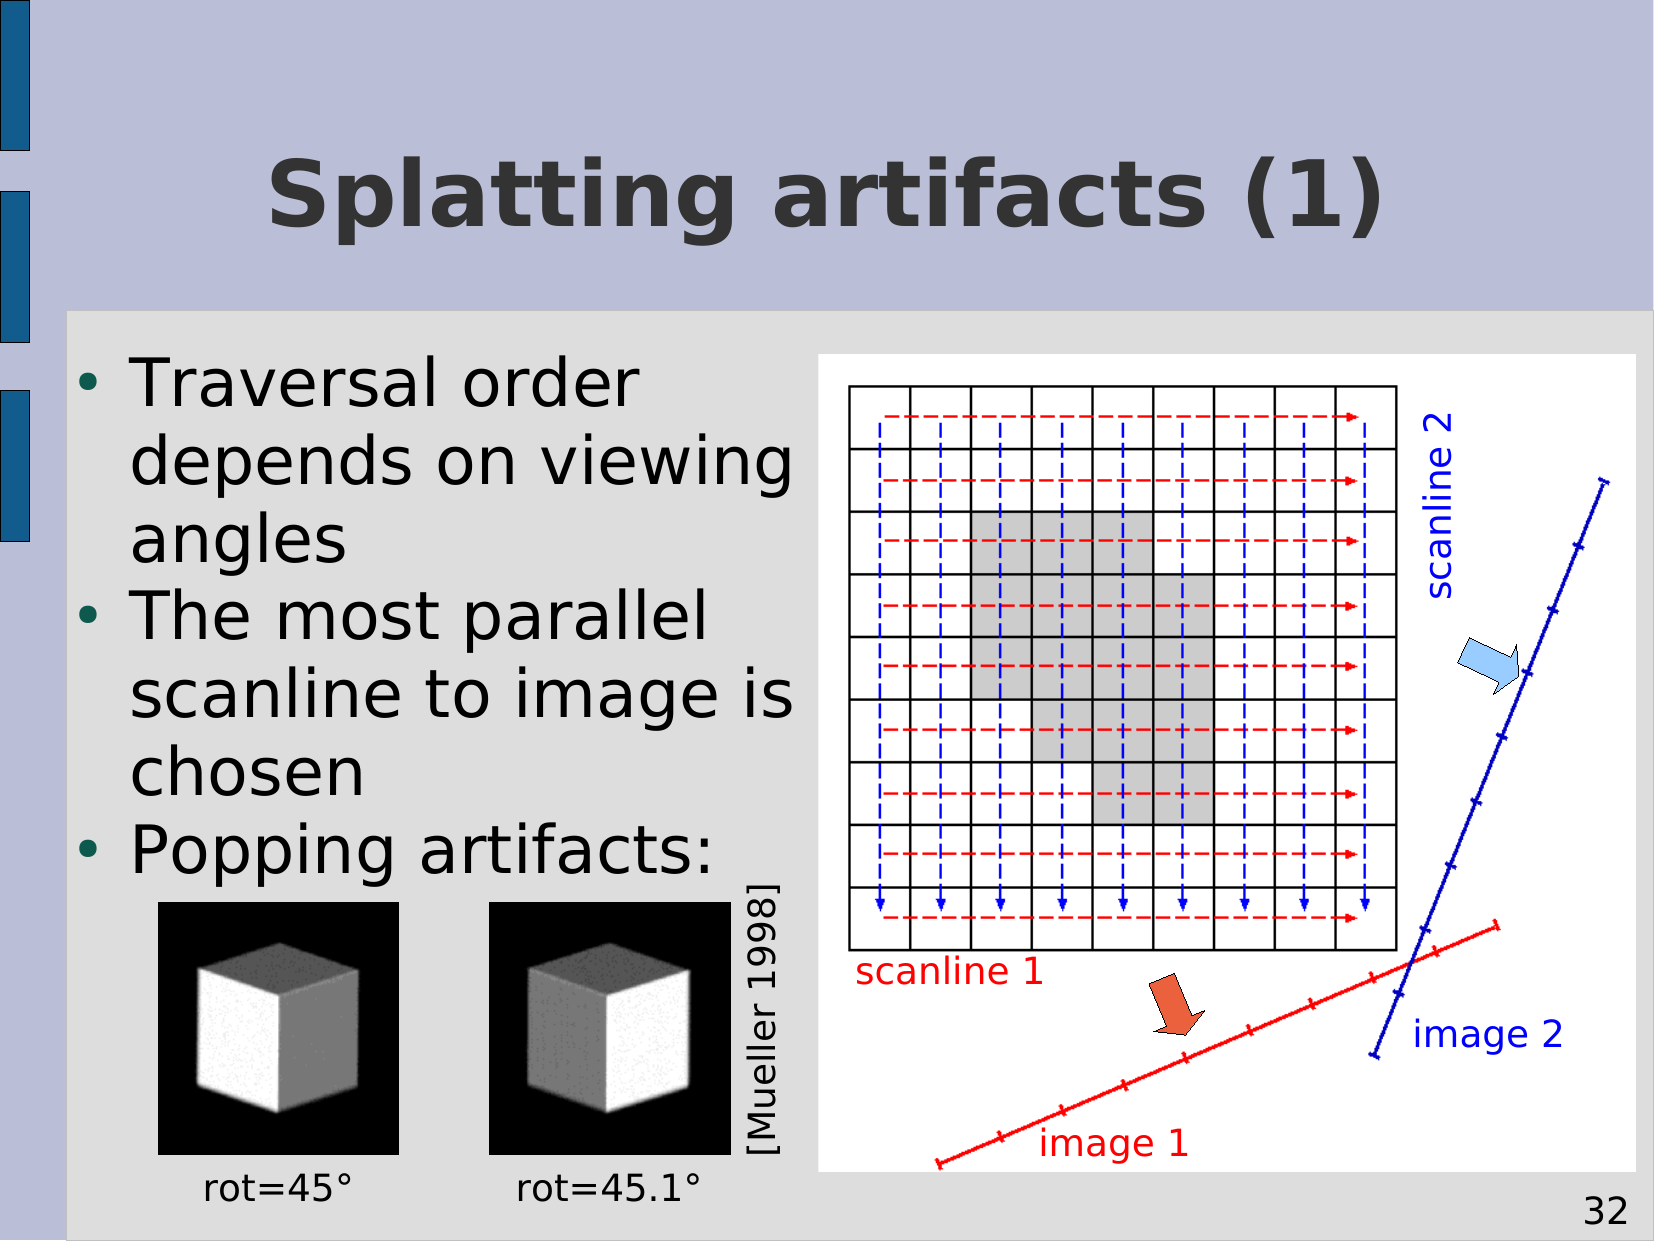

# Splatting artifacts (1)
Traversal order depends on viewing angles
The most parallel scanline to image is chosen
Popping artifacts:
scanline 2
scanline 1
[Mueller 1998]
image 2
image 1
rot=45°
rot=45.1°